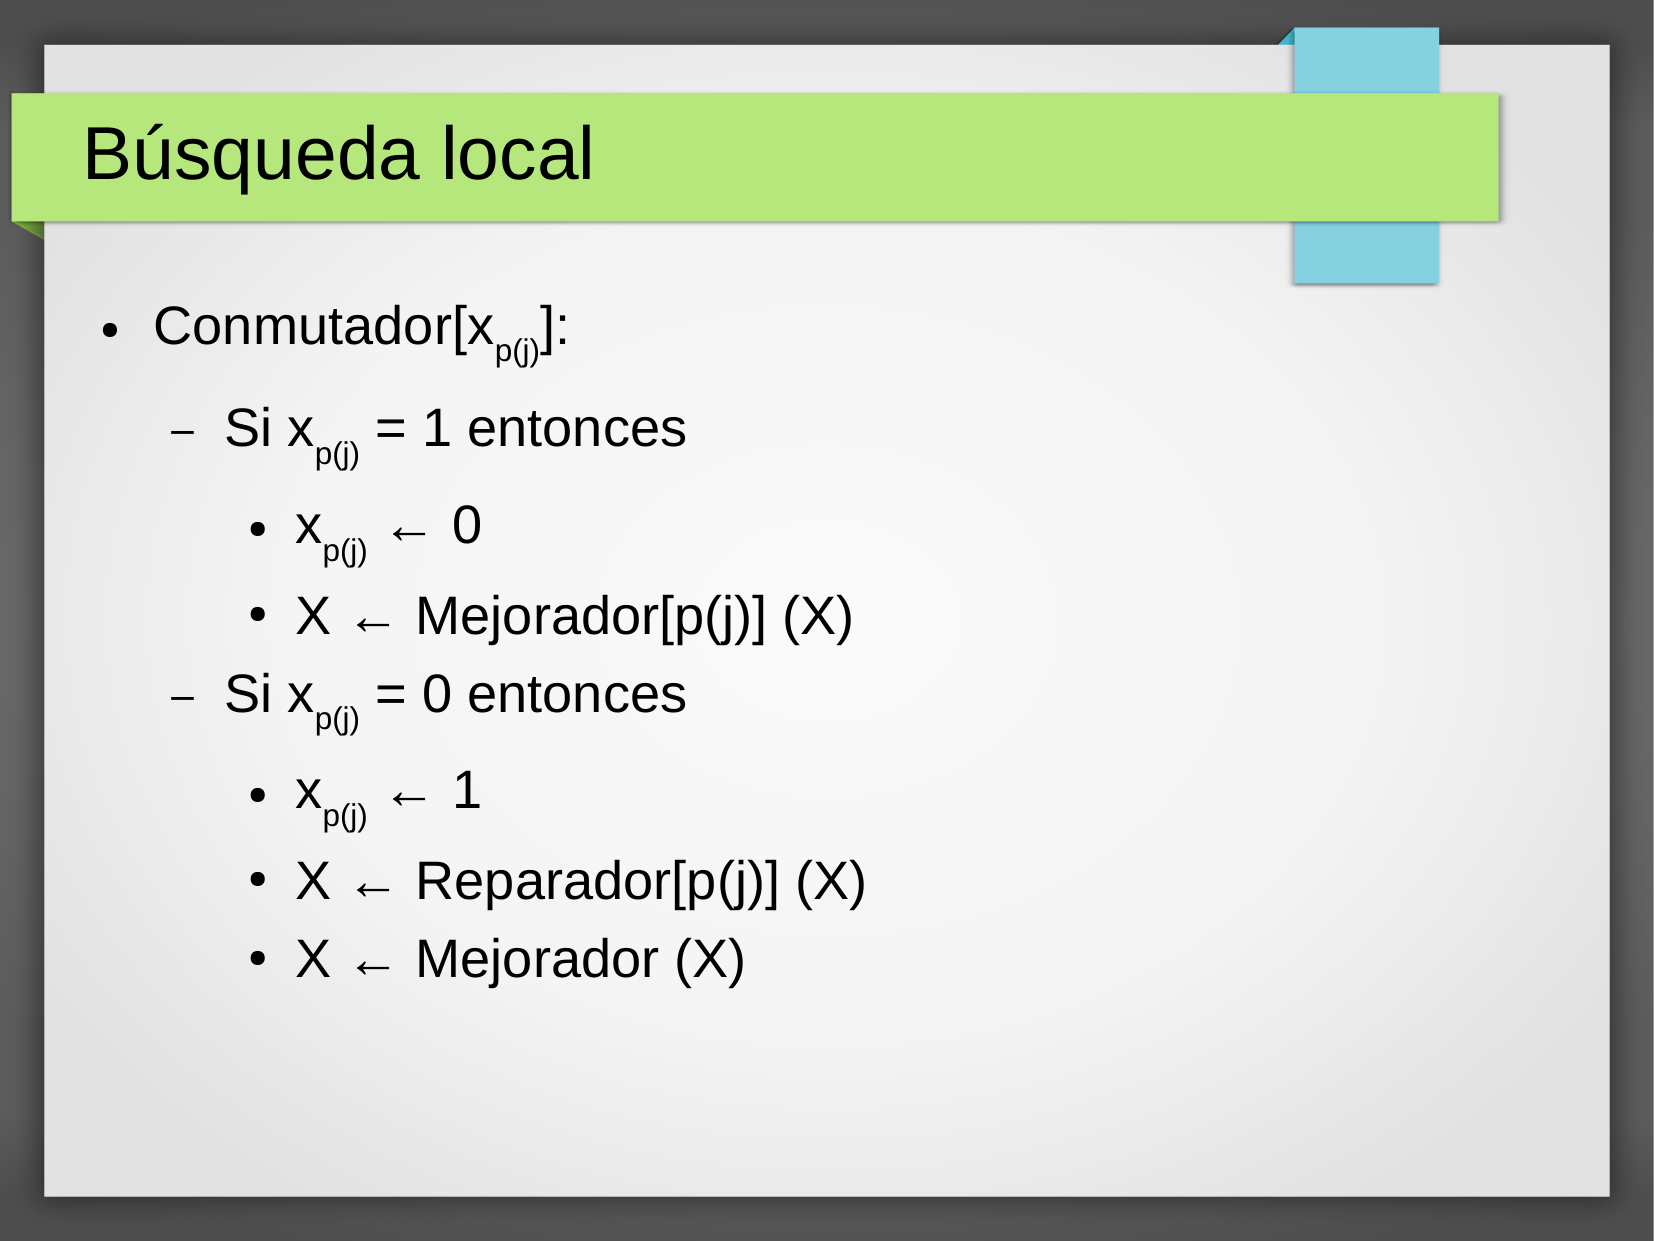

# Búsqueda local
Conmutador[xp(j)]:
Si xp(j) = 1 entonces
xp(j) ← 0
X ← Mejorador[p(j)] (X)
Si xp(j) = 0 entonces
xp(j) ← 1
X ← Reparador[p(j)] (X)
X ← Mejorador (X)